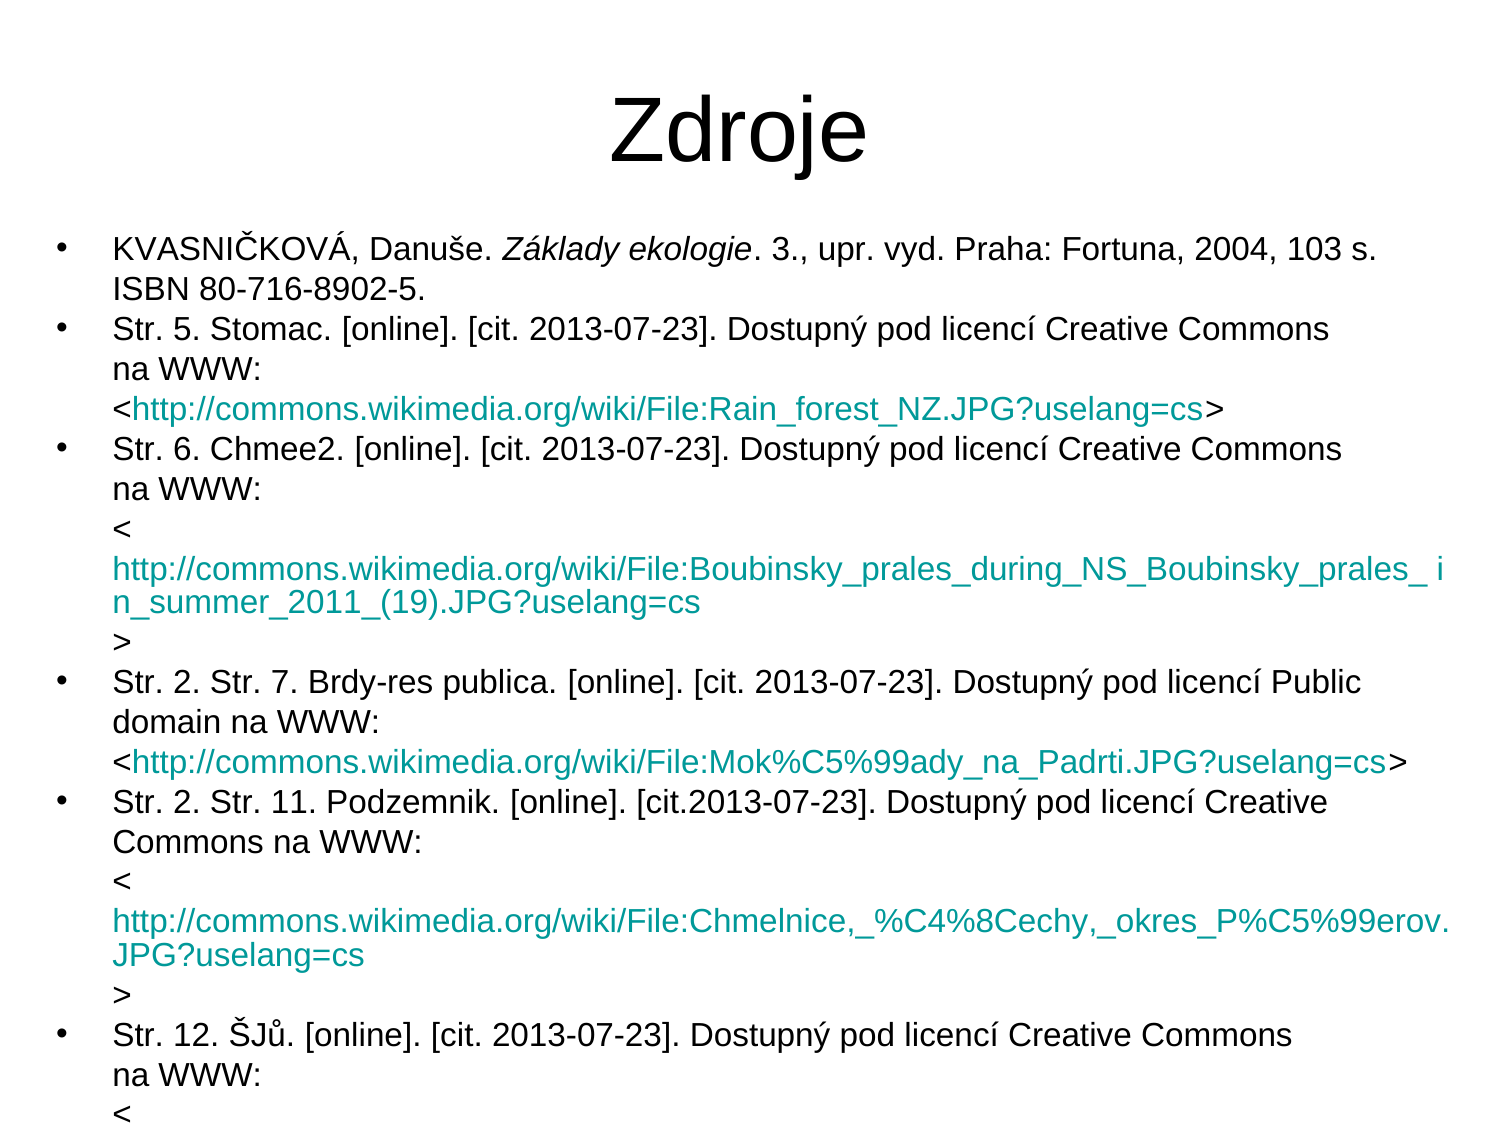

# Zdroje
KVASNIČKOVÁ, Danuše. Základy ekologie. 3., upr. vyd. Praha: Fortuna, 2004, 103 s. ISBN 80-716-8902-5.
Str. 5. Stomac. [online]. [cit. 2013-07-23]. Dostupný pod licencí Creative Commons
na WWW:
	<http://commons.wikimedia.org/wiki/File:Rain_forest_NZ.JPG?uselang=cs>
Str. 6. Chmee2. [online]. [cit. 2013-07-23]. Dostupný pod licencí Creative Commons
na WWW:
	<http://commons.wikimedia.org/wiki/File:Boubinsky_prales_during_NS_Boubinsky_prales_ in_summer_2011_(19).JPG?uselang=cs>
Str. 2. Str. 7. Brdy-res publica. [online]. [cit. 2013-07-23]. Dostupný pod licencí Public domain na WWW:
<http://commons.wikimedia.org/wiki/File:Mok%C5%99ady_na_Padrti.JPG?uselang=cs>
Str. 2. Str. 11. Podzemnik. [online]. [cit.2013-07-23]. Dostupný pod licencí Creative Commons na WWW:
<http://commons.wikimedia.org/wiki/File:Chmelnice,_%C4%8Cechy,_okres_P%C5%99erov.JPG?uselang=cs>
Str. 12. ŠJů. [online]. [cit. 2013-07-23]. Dostupný pod licencí Creative Commons
na WWW:
	<http://commons.wikimedia.org/wiki/File:Vodn%C3%AD_n%C3%A1dr%C5%BE_Harcov,_p%C5%99ehrada.jpg?uselang=cs>